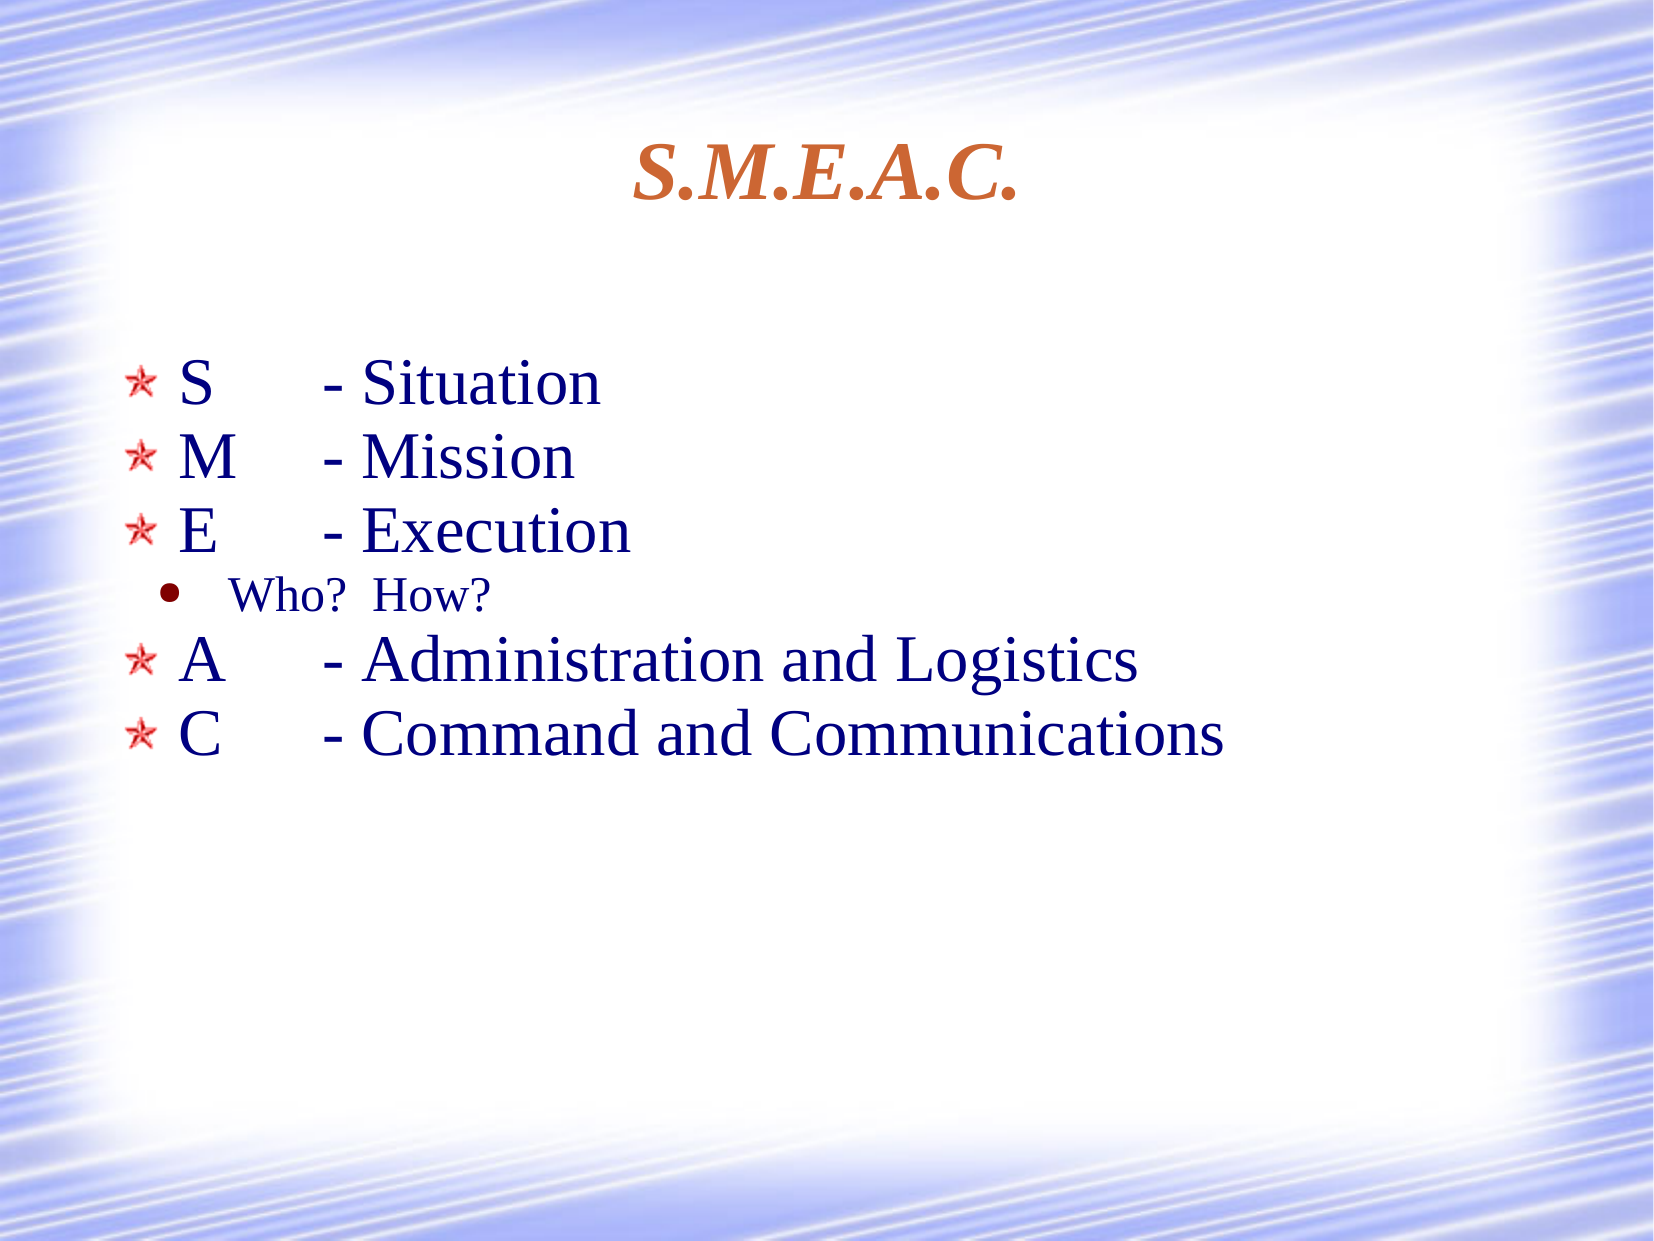

# S.M.E.A.C.
 S	- Situation
 M	- Mission
 E	- Execution
Who? How?
 A	- Administration and Logistics
 C	- Command and Communications